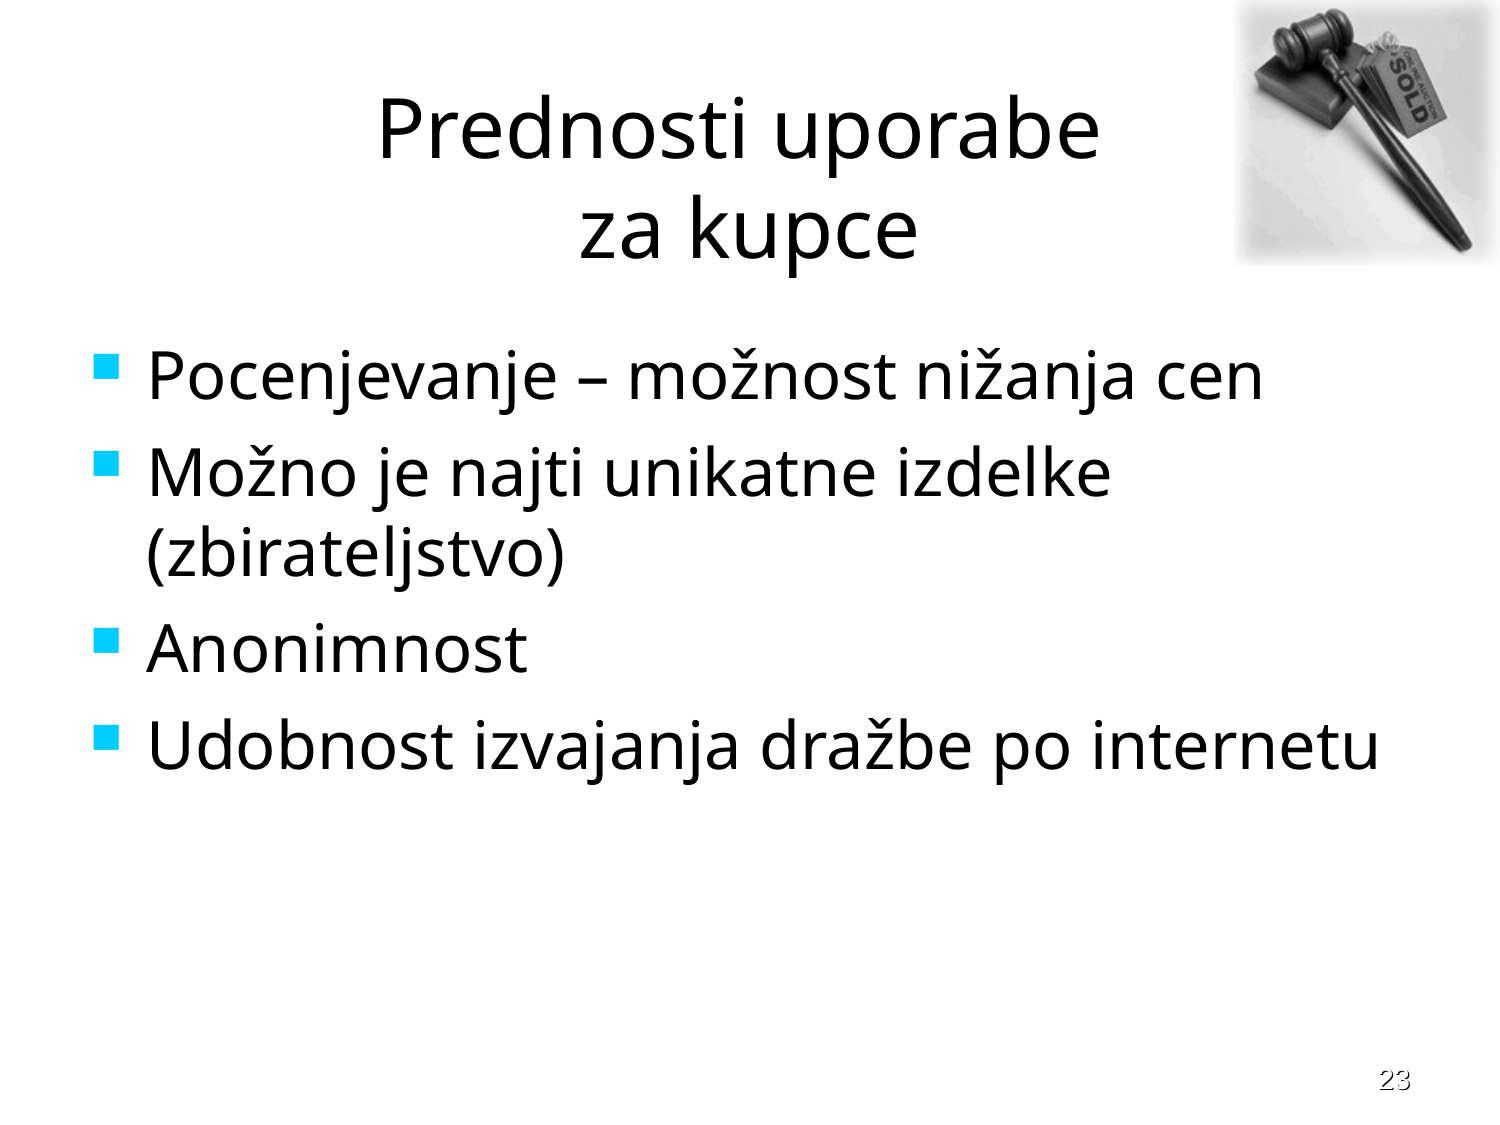

# Prednosti uporabe za kupce
Pocenjevanje – možnost nižanja cen
Možno je najti unikatne izdelke (zbirateljstvo)
Anonimnost
Udobnost izvajanja dražbe po internetu